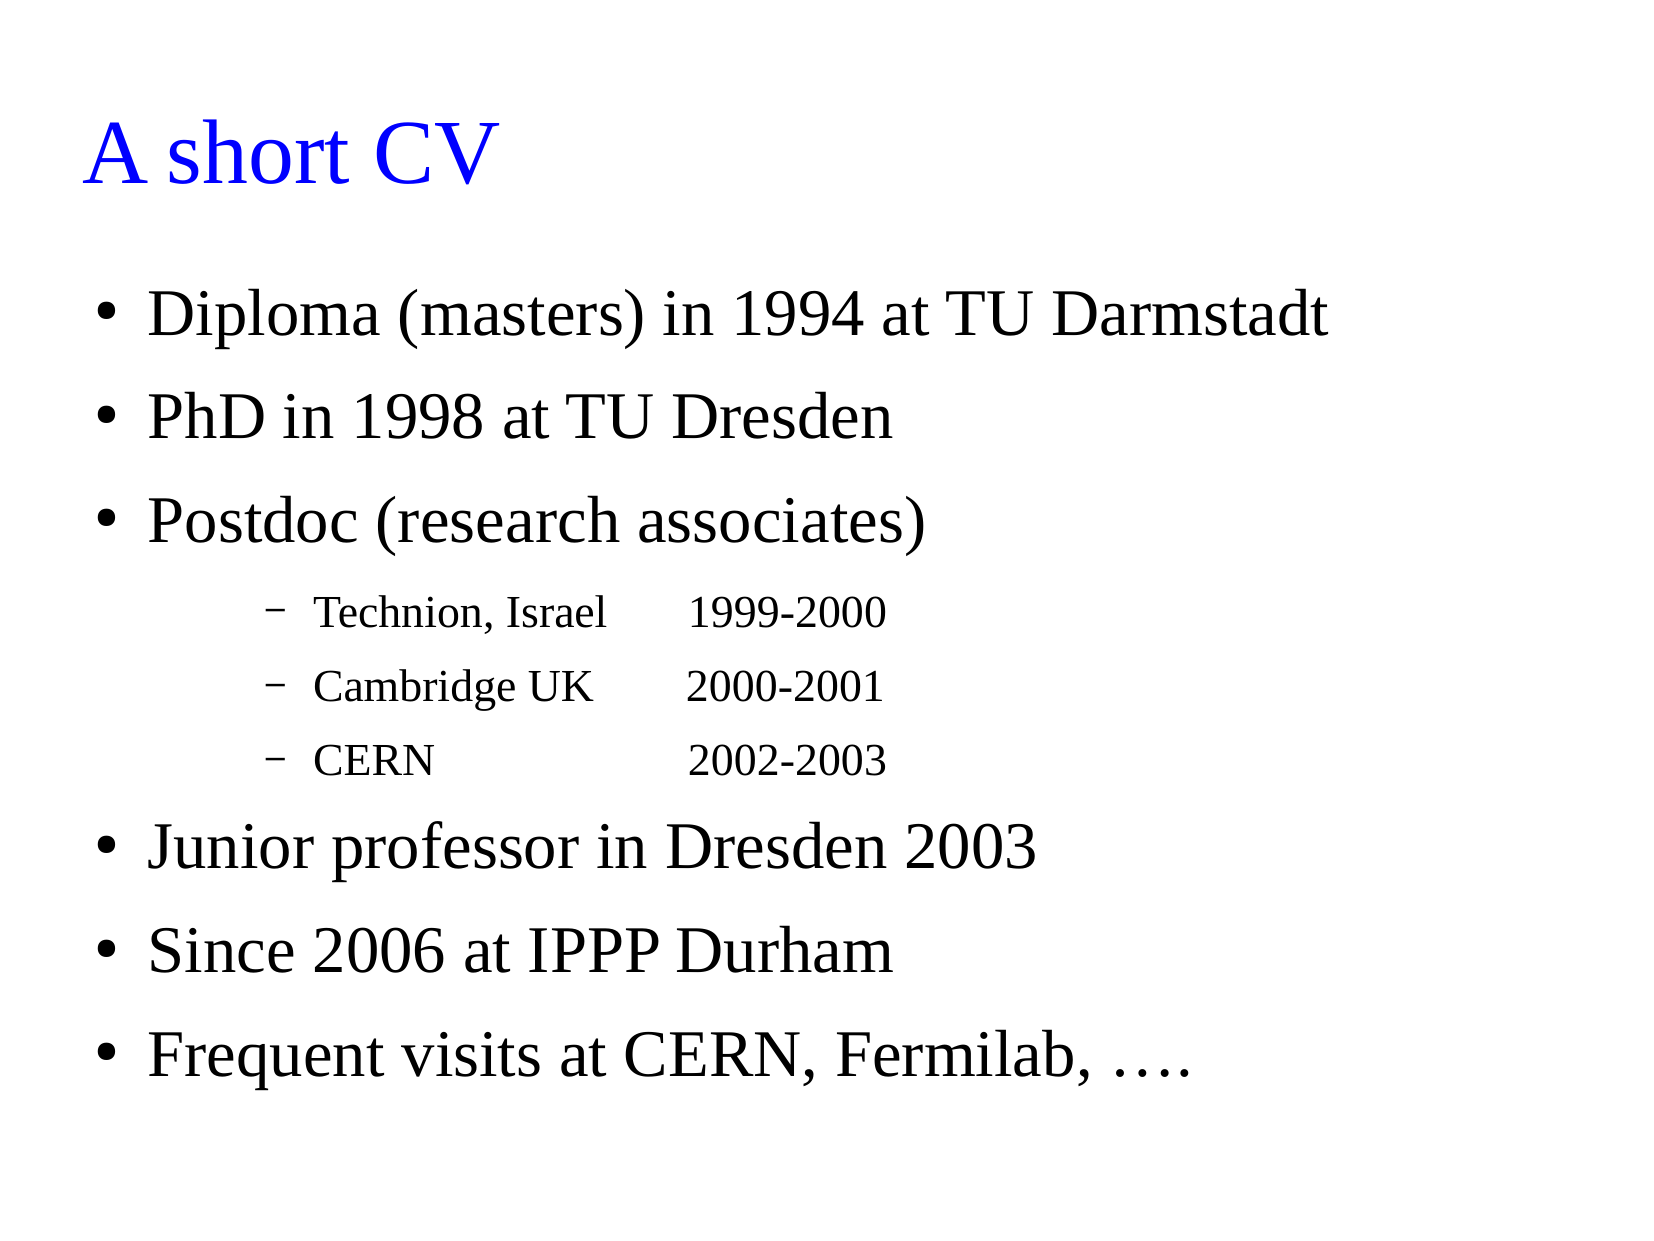

# A short CV
Diploma (masters) in 1994 at TU Darmstadt
PhD in 1998 at TU Dresden
Postdoc (research associates)
Technion, Israel 1999-2000
Cambridge UK 2000-2001
CERN 2002-2003
Junior professor in Dresden 2003
Since 2006 at IPPP Durham
Frequent visits at CERN, Fermilab, ….